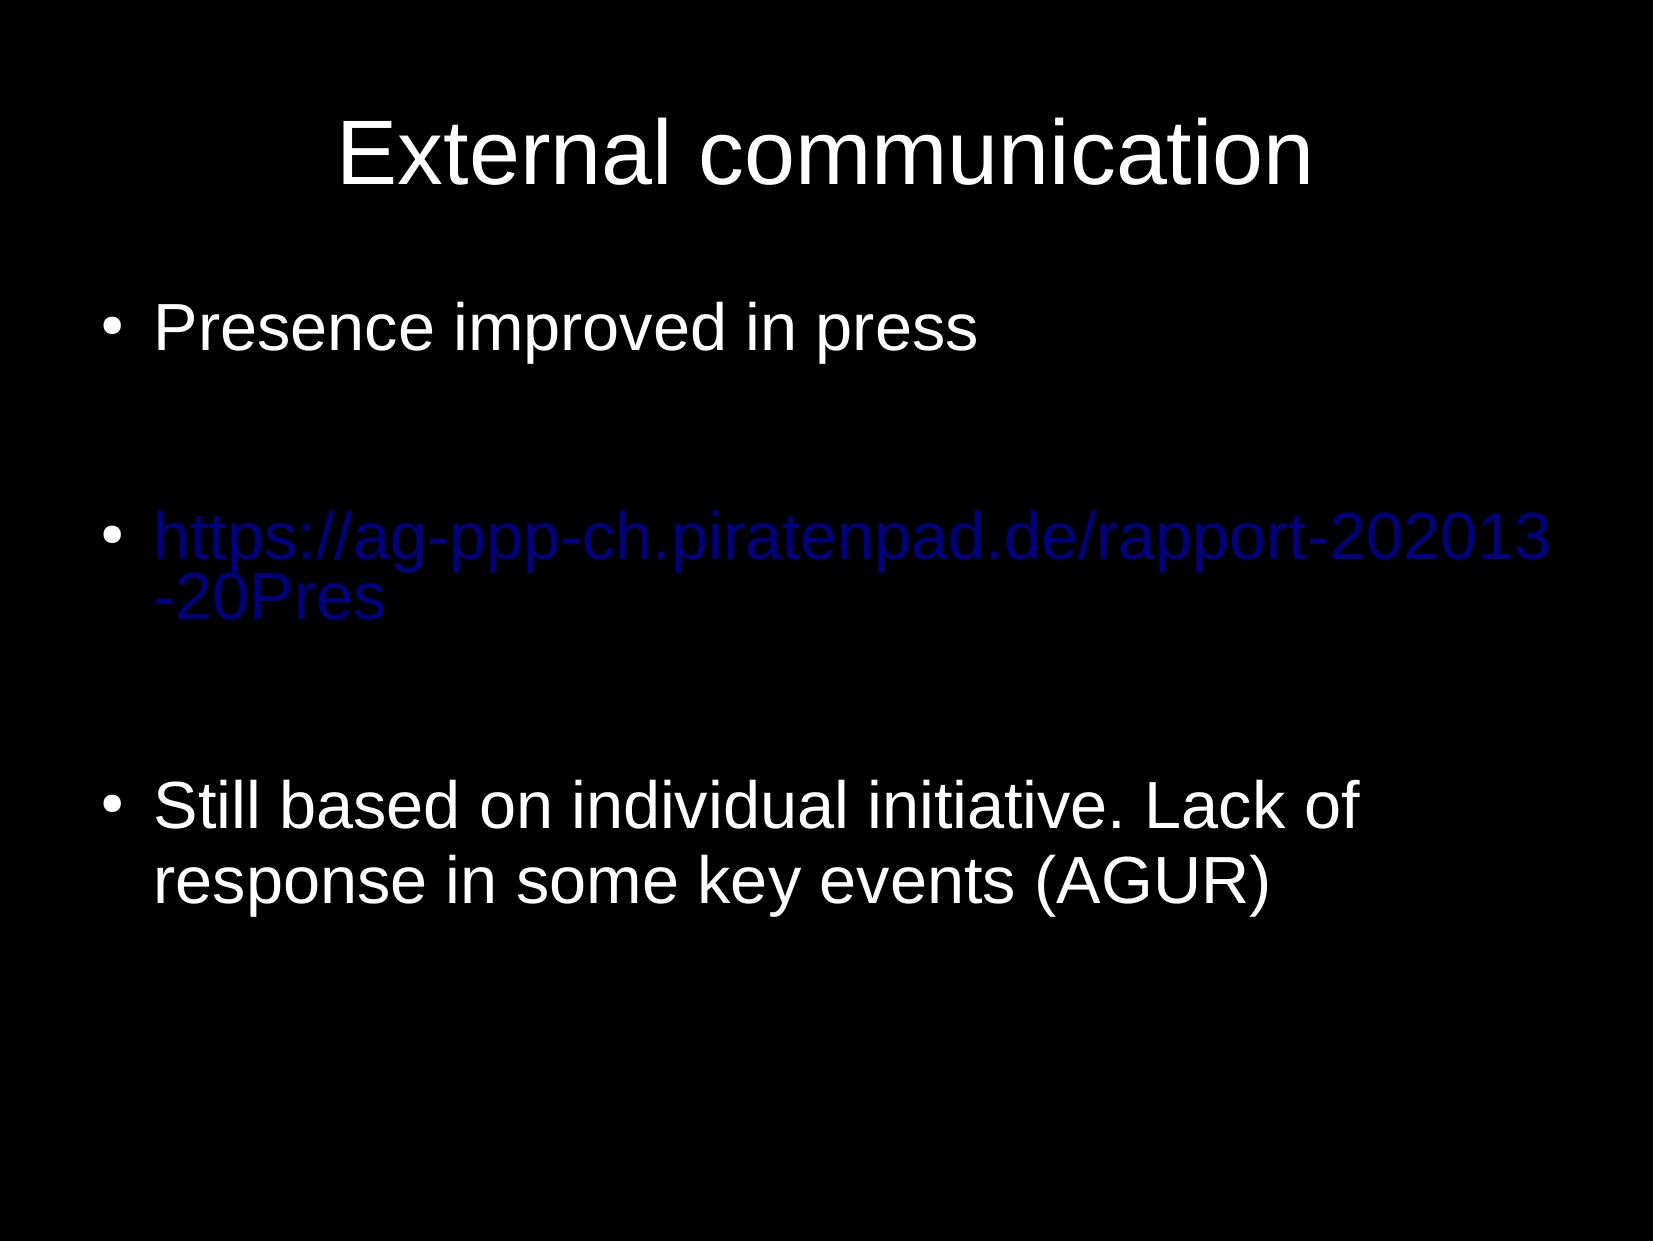

# External communication
Presence improved in press
https://ag-ppp-ch.piratenpad.de/rapport-202013-20Pres
Still based on individual initiative. Lack of response in some key events (AGUR)